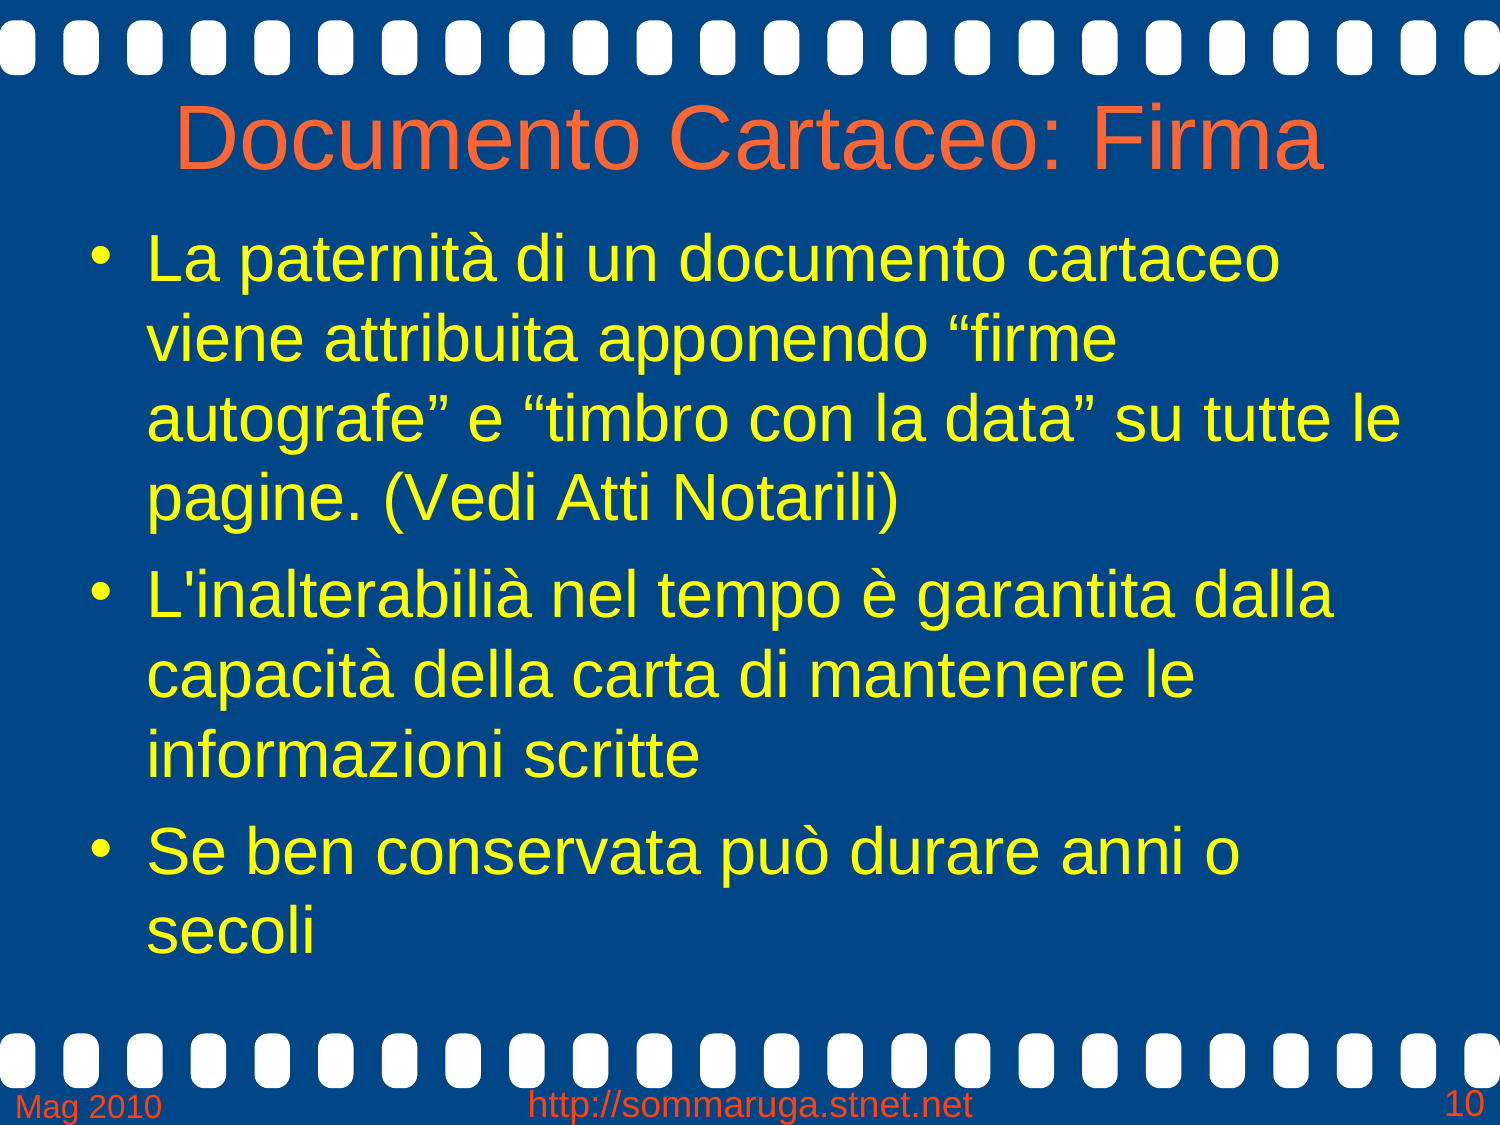

# Documento Cartaceo: Firma
La paternità di un documento cartaceo viene attribuita apponendo “firme autografe” e “timbro con la data” su tutte le pagine. (Vedi Atti Notarili)
L'inalterabilià nel tempo è garantita dalla capacità della carta di mantenere le informazioni scritte
Se ben conservata può durare anni o secoli